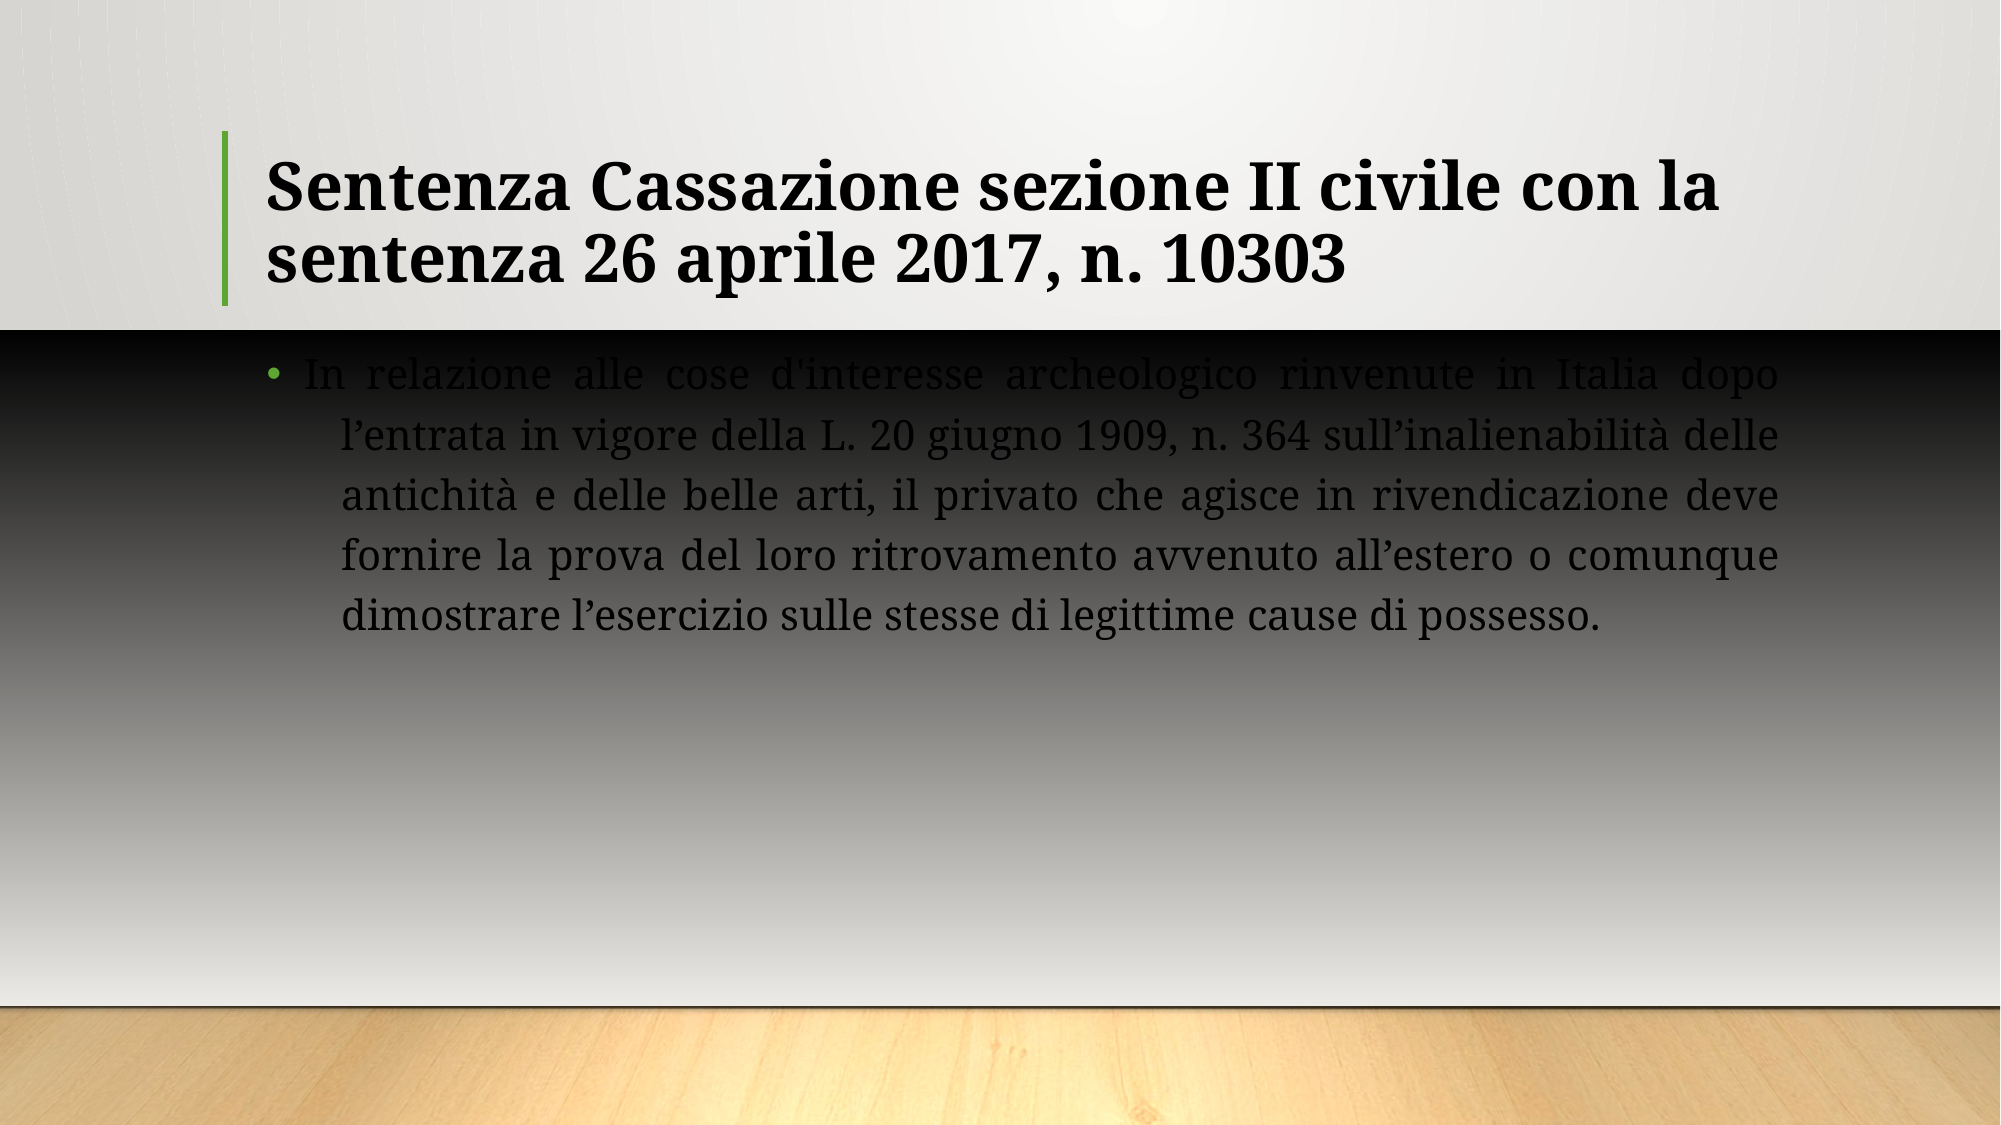

# Sentenza Cassazione sezione II civile con la sentenza 26 aprile 2017, n. 10303
In relazione alle cose d'interesse archeologico rinvenute in Italia dopo l’entrata in vigore della L. 20 giugno 1909, n. 364 sull’inalienabilità delle antichità e delle belle arti, il privato che agisce in rivendicazione deve fornire la prova del loro ritrovamento avvenuto all’estero o comunque dimostrare l’esercizio sulle stesse di legittime cause di possesso.